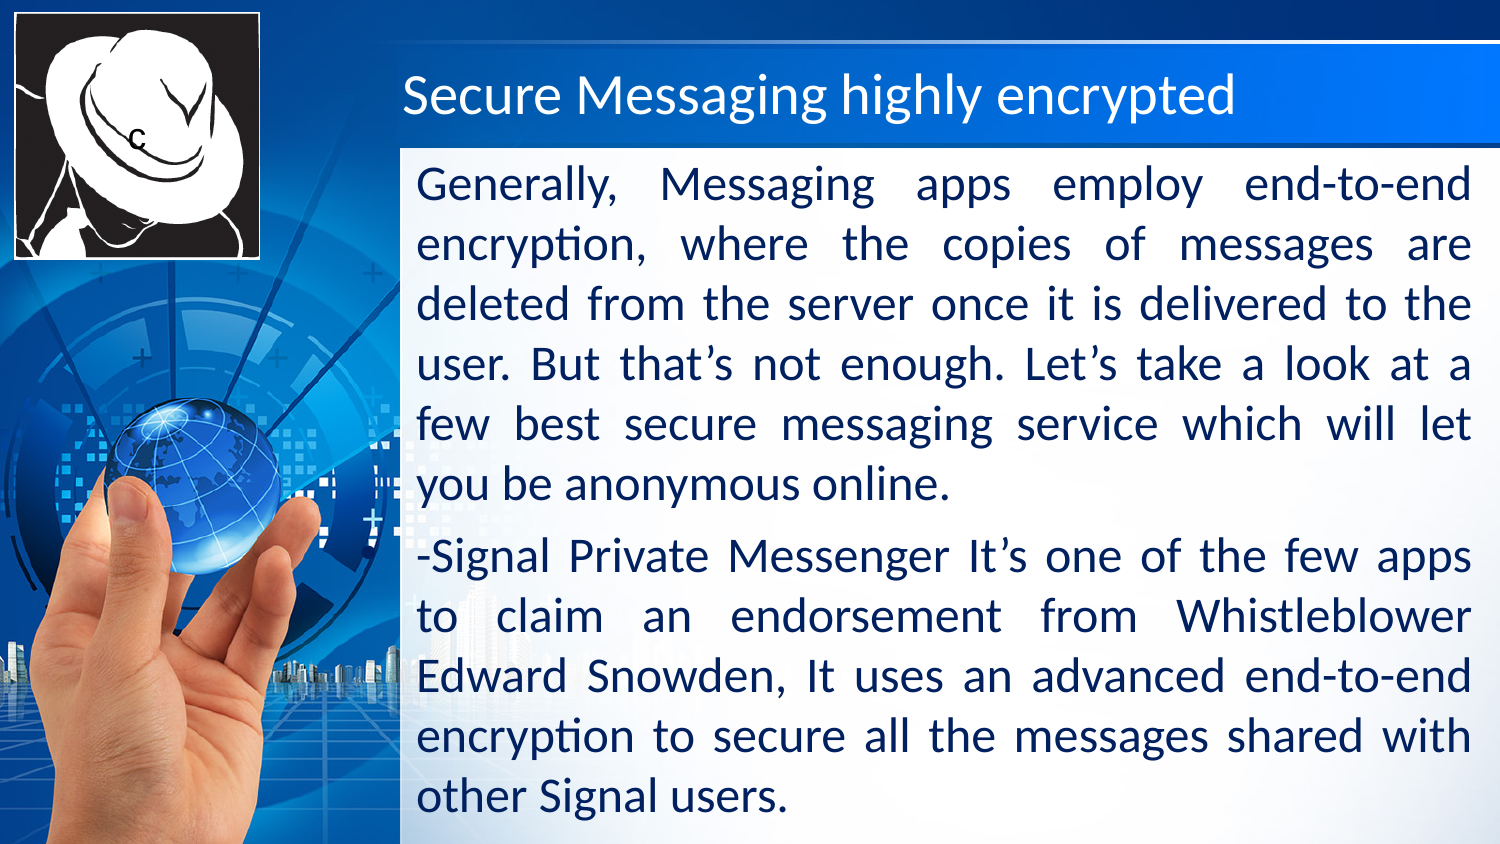

c
# Secure Messaging highly encrypted
Generally, Messaging apps employ end-to-end encryption, where the copies of messages are deleted from the server once it is delivered to the user. But that’s not enough. Let’s take a look at a few best secure messaging service which will let you be anonymous online.
-Signal Private Messenger It’s one of the few apps to claim an endorsement from Whistleblower Edward Snowden, It uses an advanced end-to-end encryption to secure all the messages shared with other Signal users.